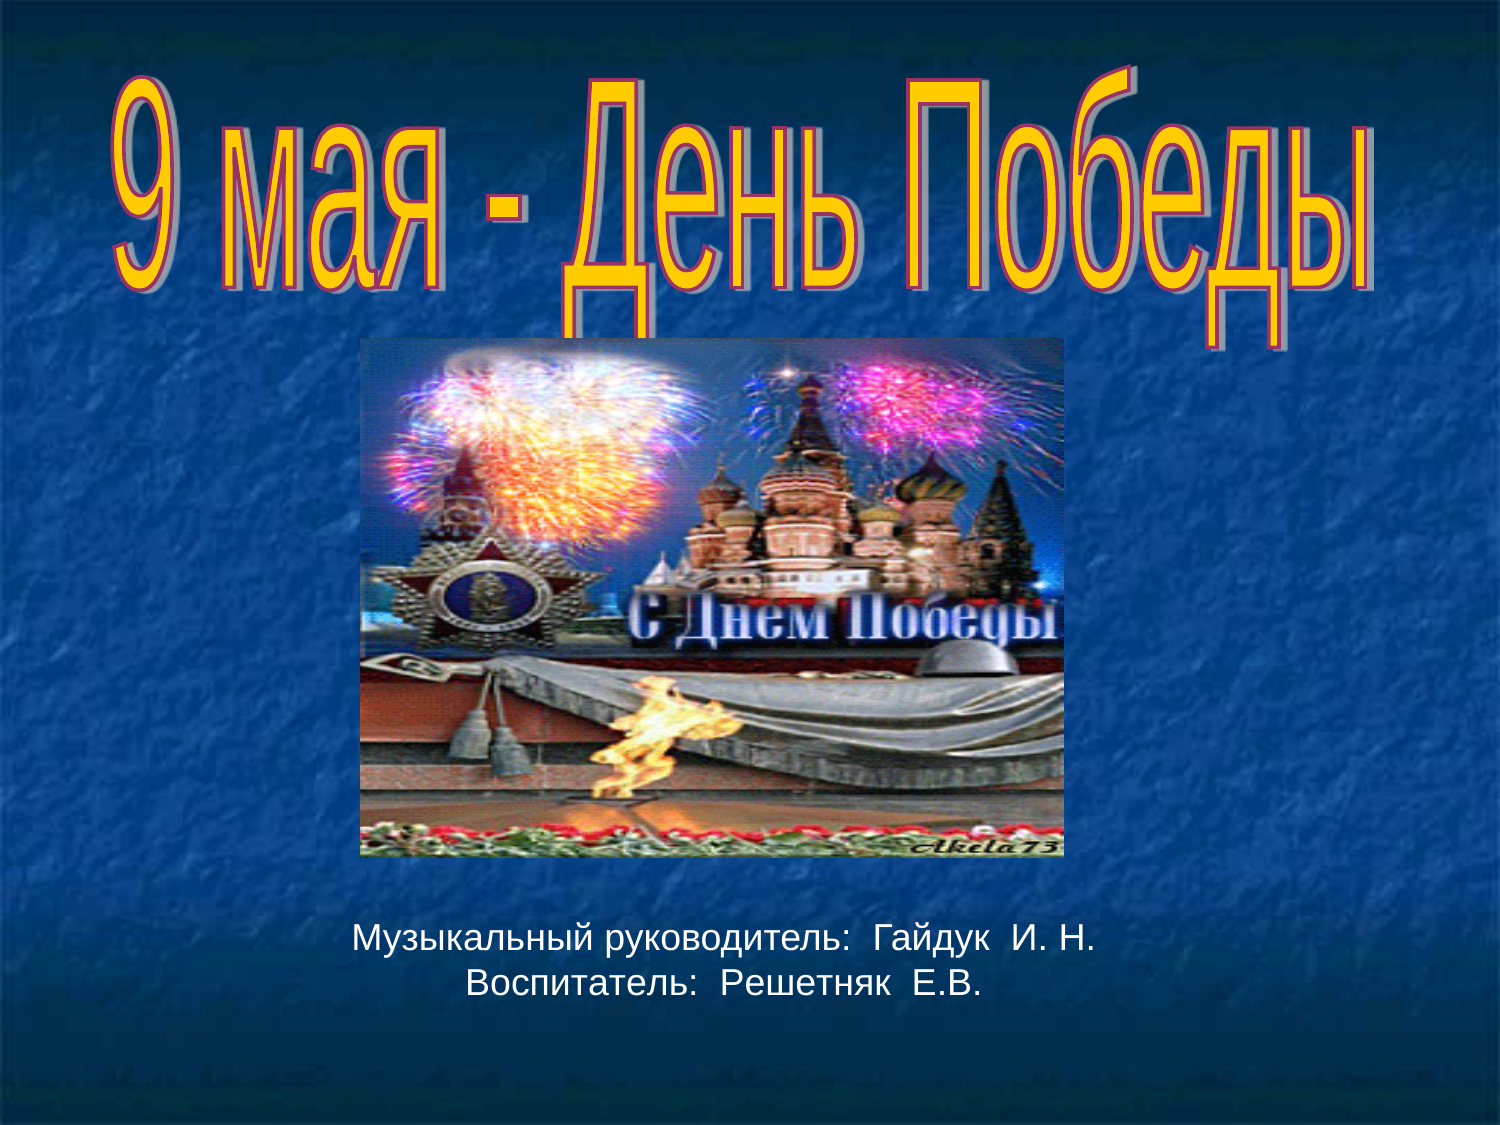

9 мая - День Победы
Музыкальный руководитель: Гайдук И. Н.
Воспитатель: Решетняк Е.В.